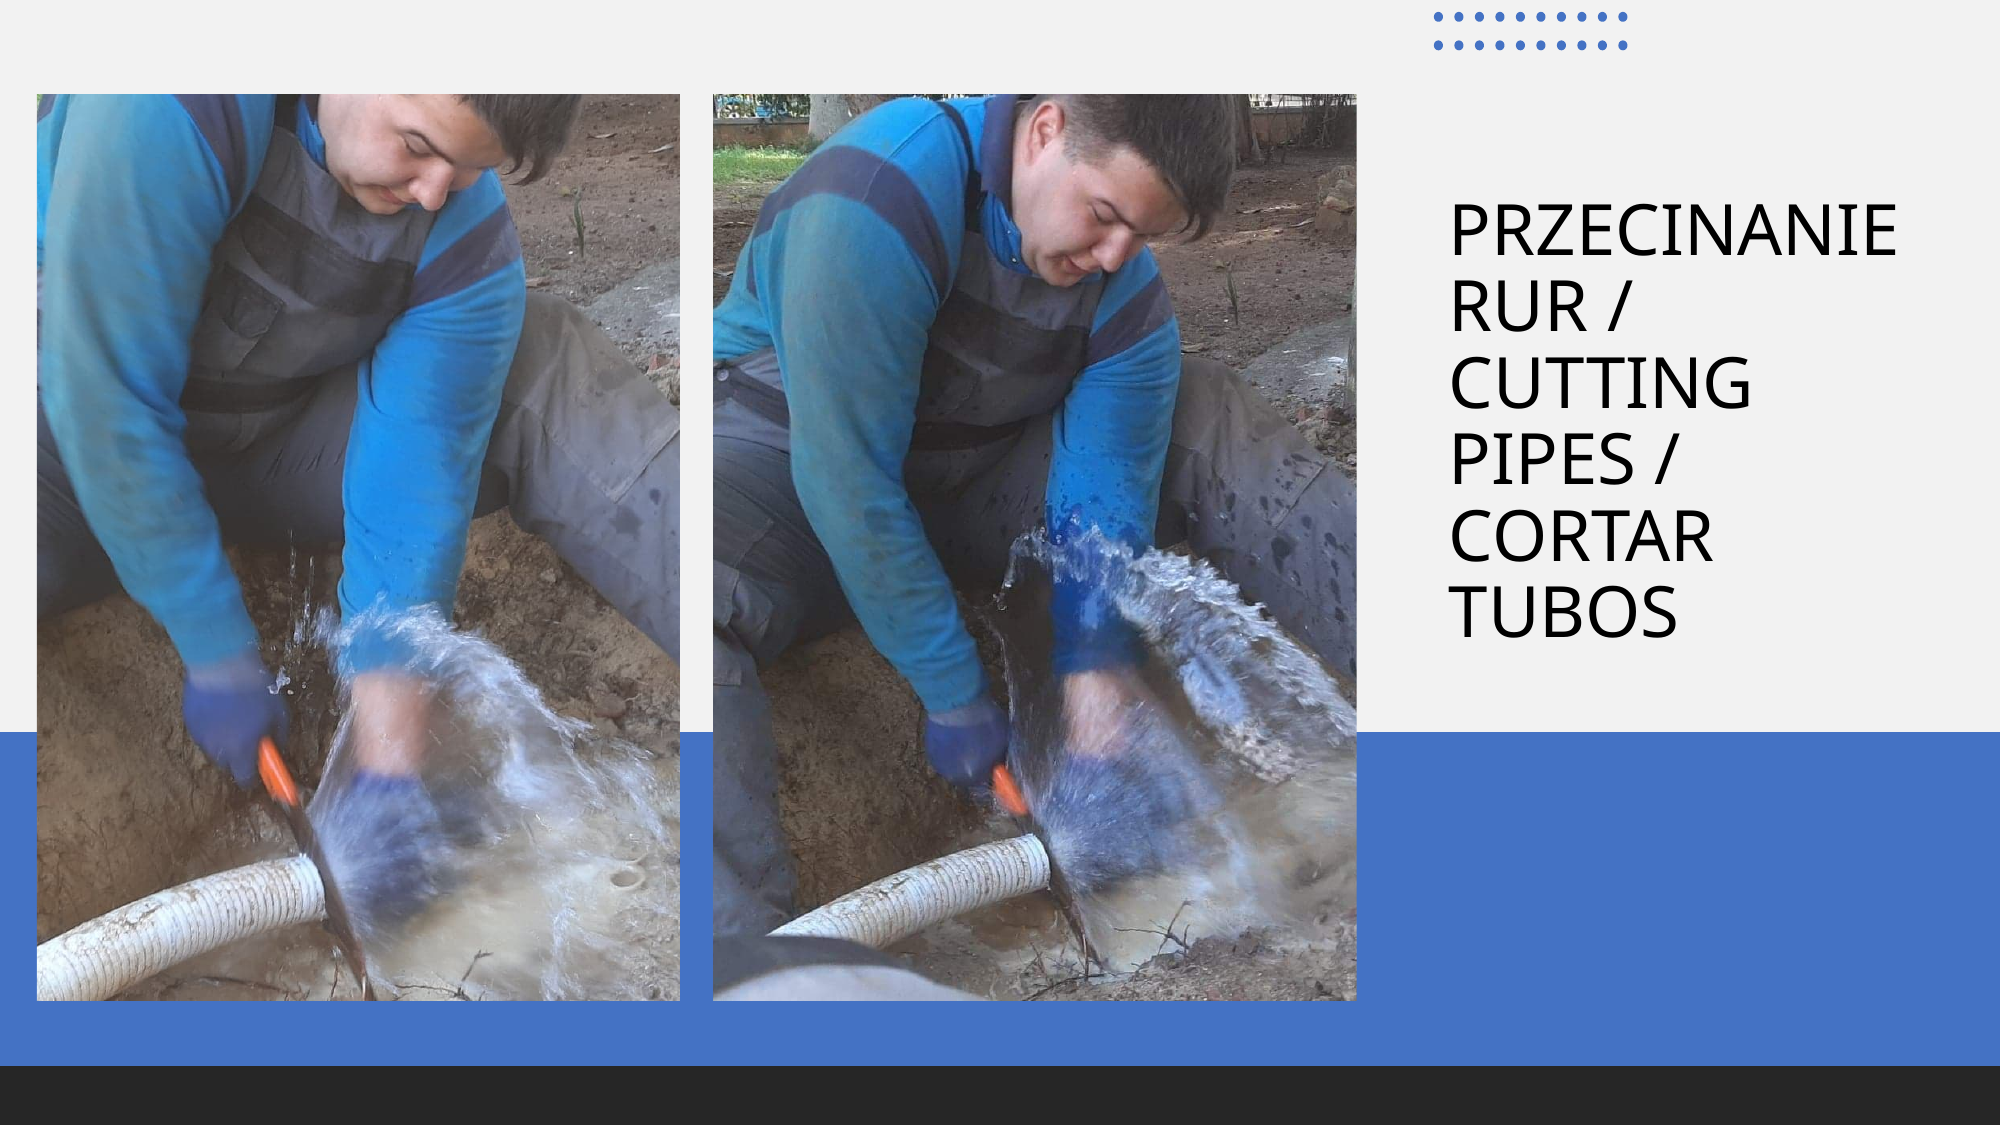

# PRZECINANIE RUR / CUTTING PIPES / CORTAR TUBOS